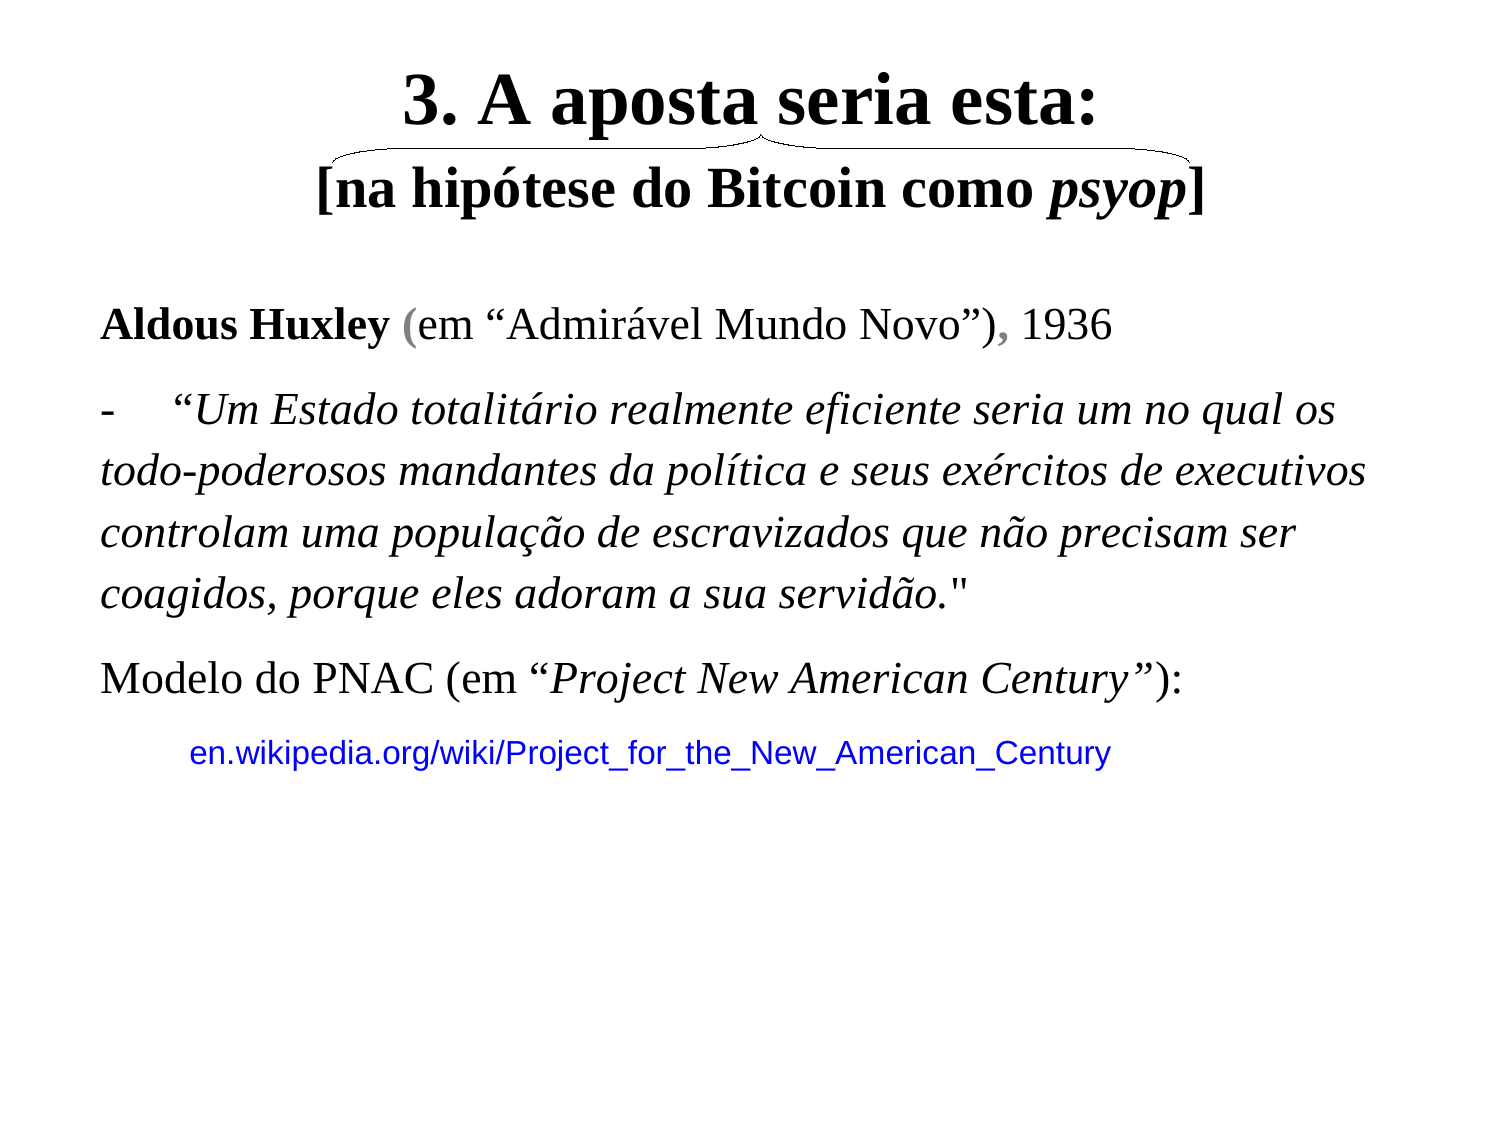

# 3. A aposta seria esta: [na hipótese do Bitcoin como psyop]
Aldous Huxley (em “Admirável Mundo Novo”), 1936
- “Um Estado totalitário realmente eficiente seria um no qual os todo-poderosos mandantes da política e seus exércitos de executivos controlam uma população de escravizados que não precisam ser coagidos, porque eles adoram a sua servidão."
Modelo do PNAC (em “Project New American Century”):
	en.wikipedia.org/wiki/Project_for_the_New_American_Century